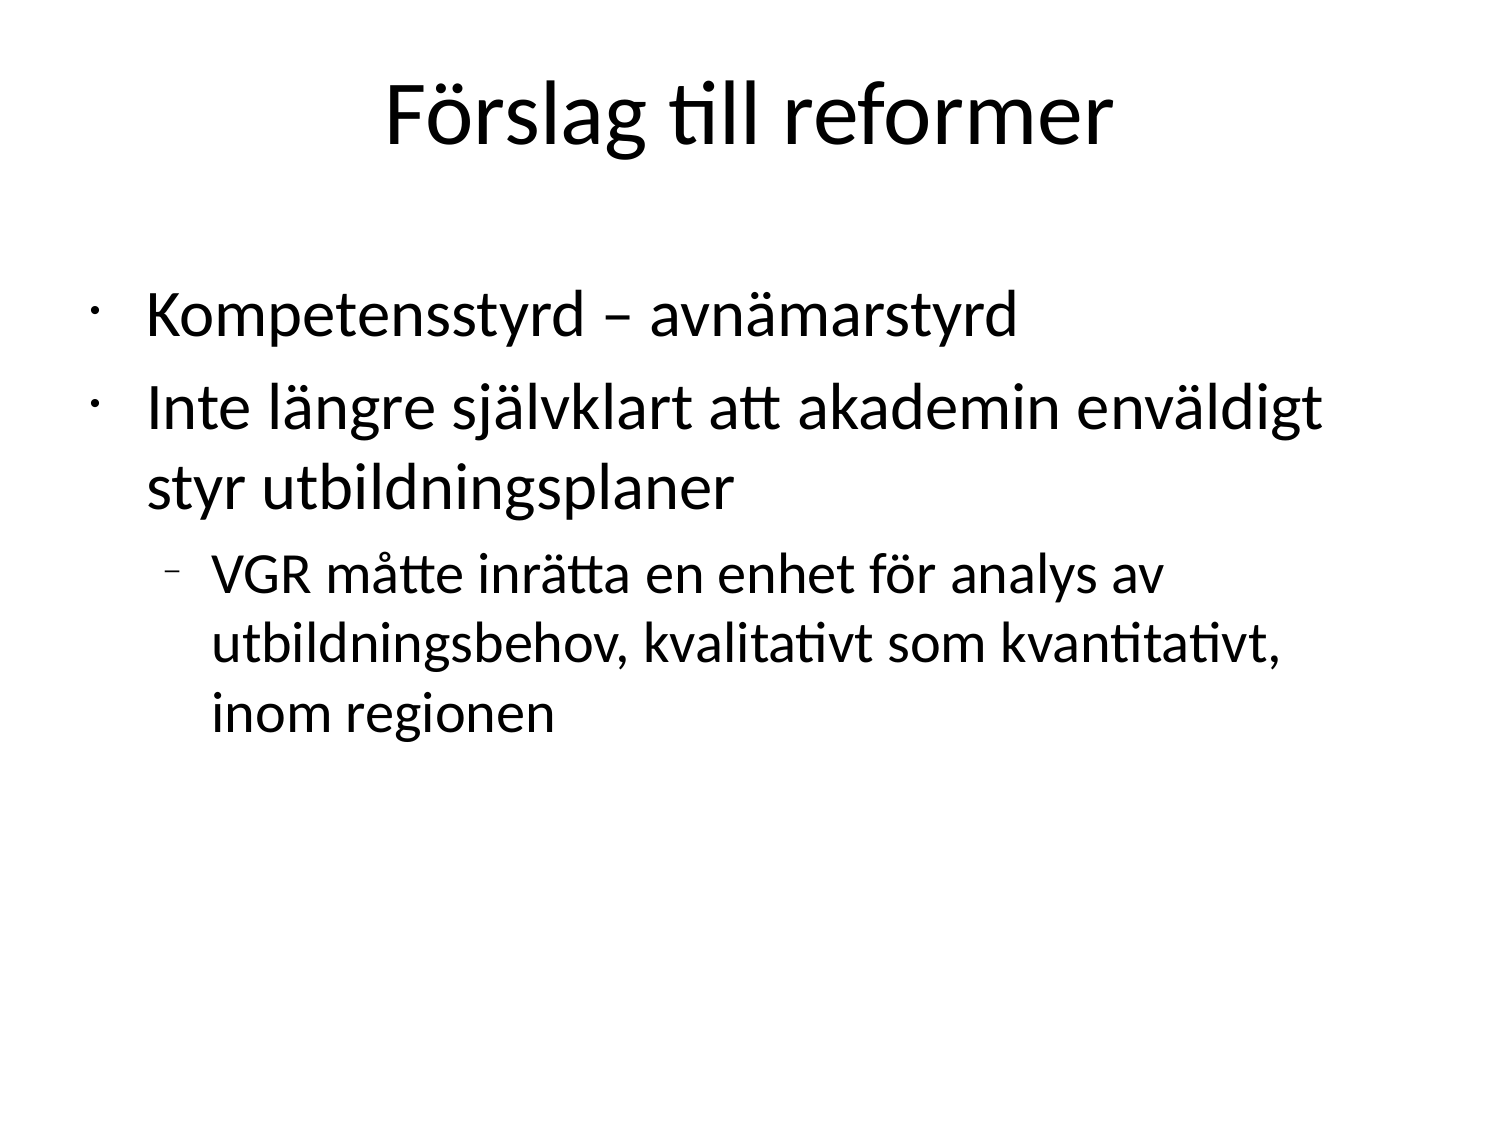

# Förslag till reformer
Kompetensstyrd – avnämarstyrd
Inte längre självklart att akademin enväldigt styr utbildningsplaner
VGR måtte inrätta en enhet för analys av utbildningsbehov, kvalitativt som kvantitativt, inom regionen